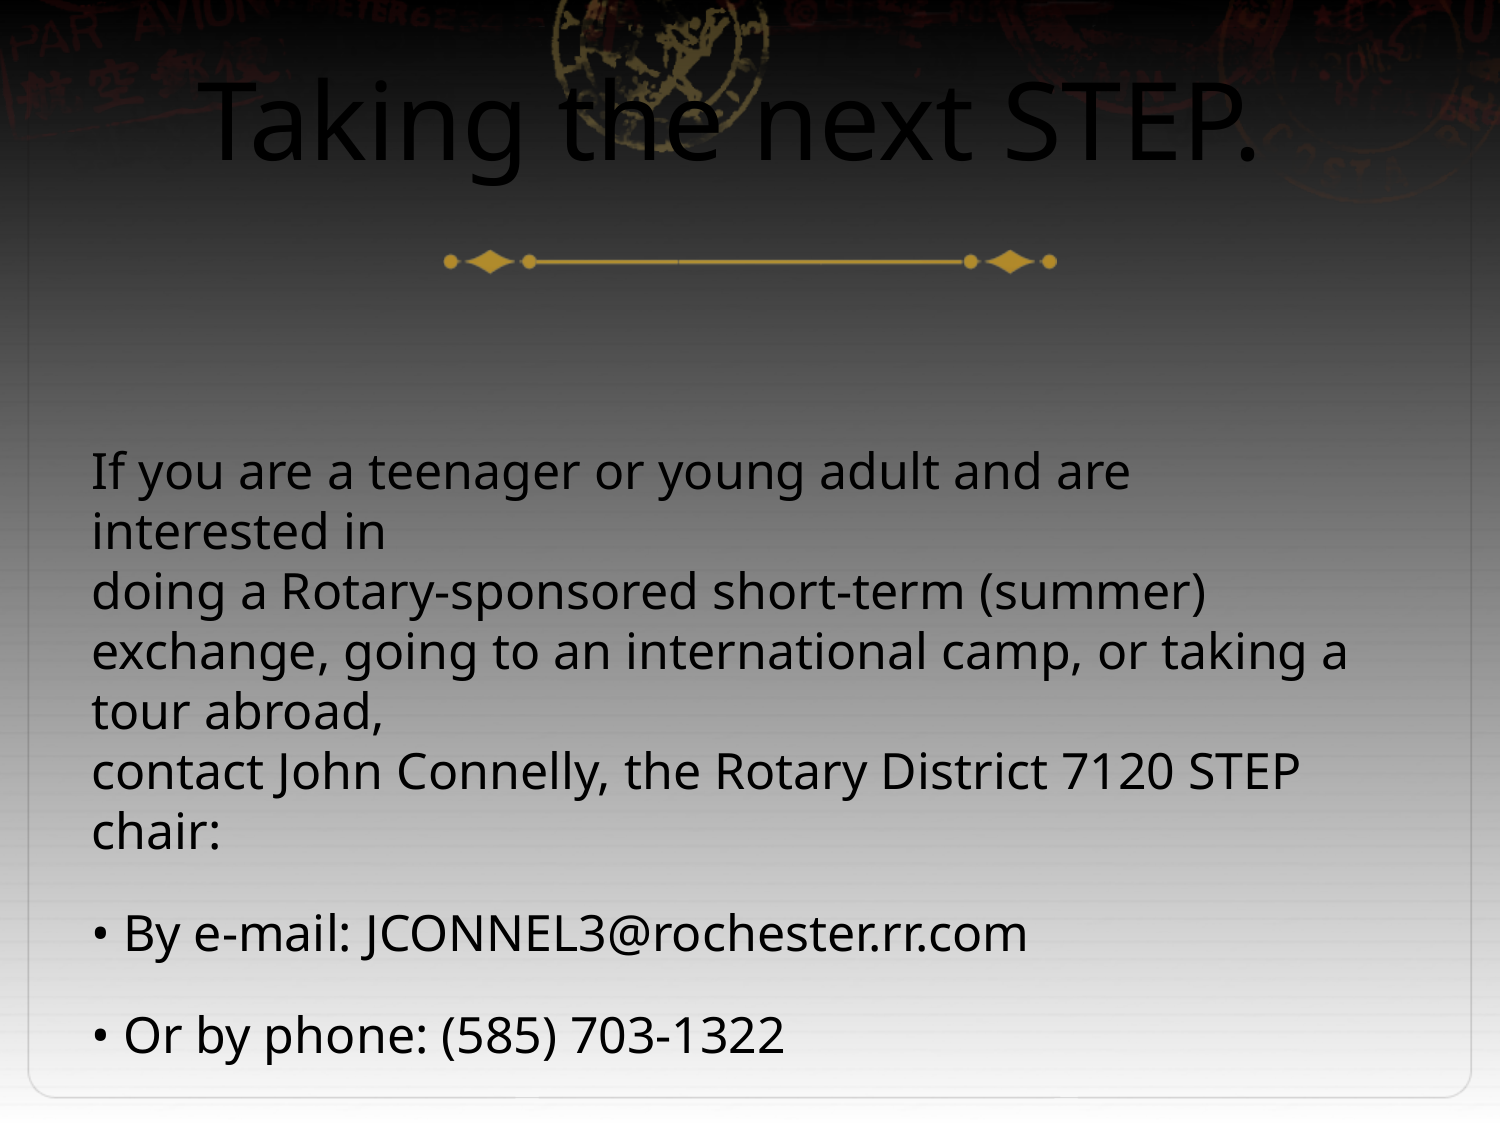

# Taking the next STEP.
If you are a teenager or young adult and are interested in
doing a Rotary-sponsored short-term (summer) exchange, going to an international camp, or taking a tour abroad,
contact John Connelly, the Rotary District 7120 STEP chair:
• By e-mail: JCONNEL3@rochester.rr.com
• Or by phone: (585) 703-1322